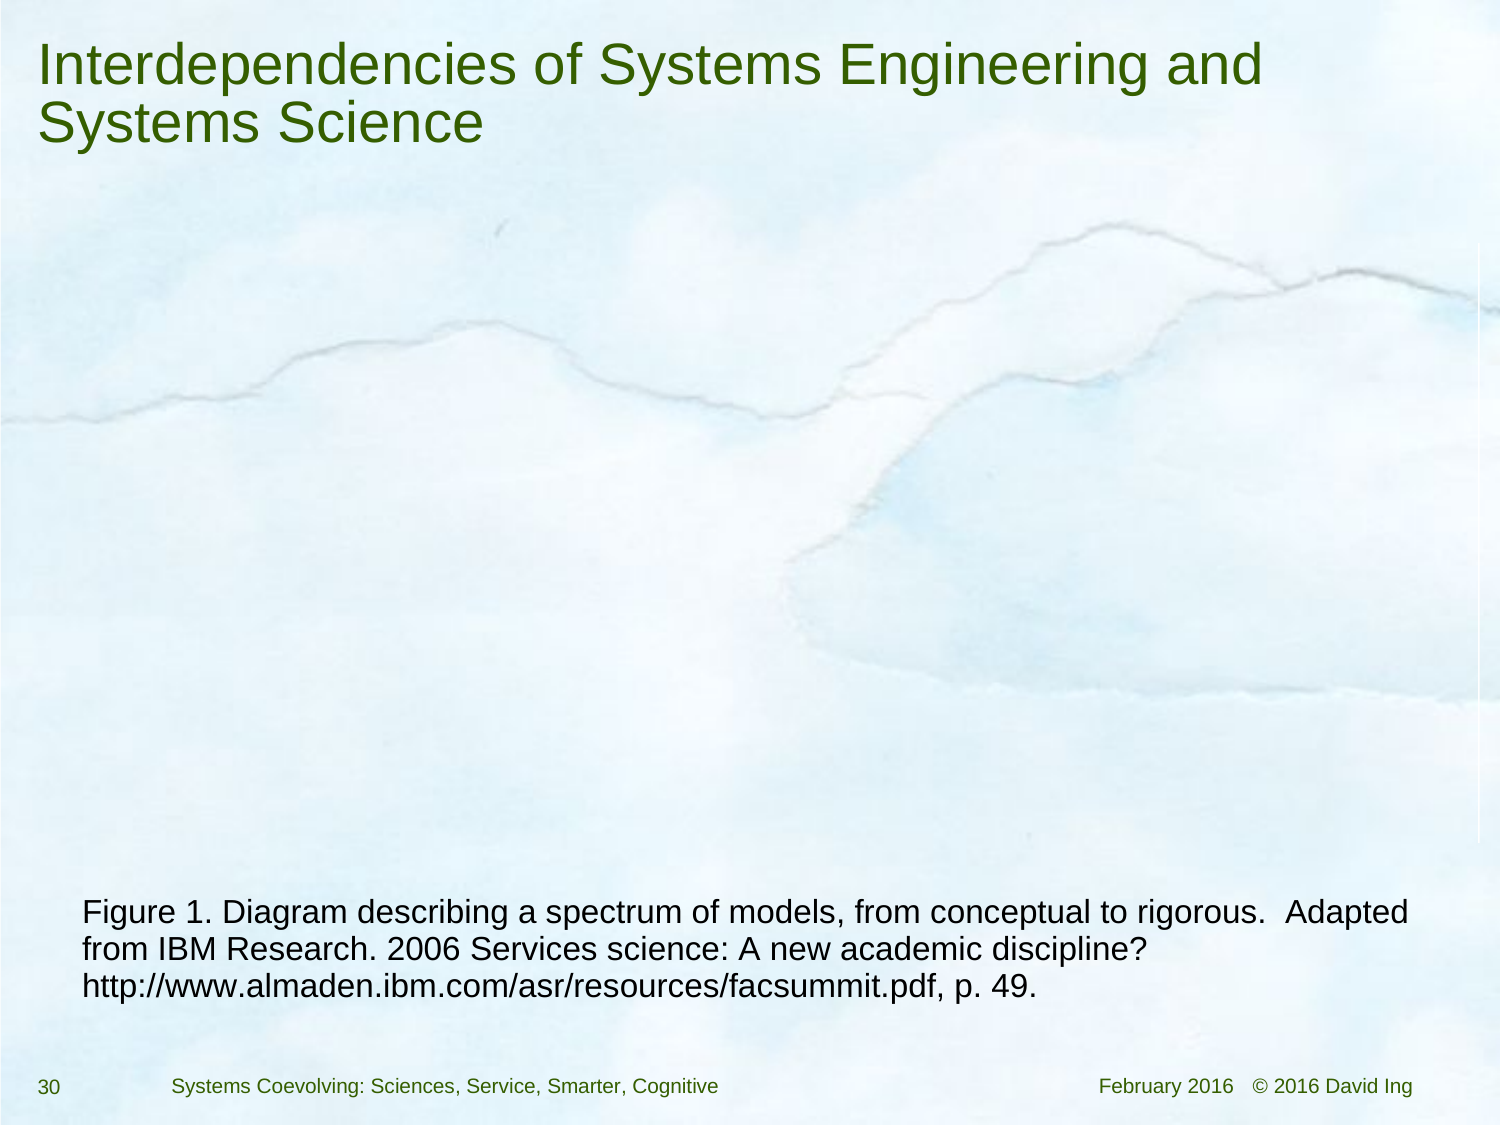

# Interdependencies of Systems Engineering and Systems Science
Figure 1. Diagram describing a spectrum of models, from conceptual to rigorous. Adapted from IBM Research. 2006 Services science: A new academic discipline? http://www.almaden.ibm.com/asr/resources/facsummit.pdf, p. 49.
Systems Coevolving: Sciences, Service, Smarter, Cognitive
February 2016
30